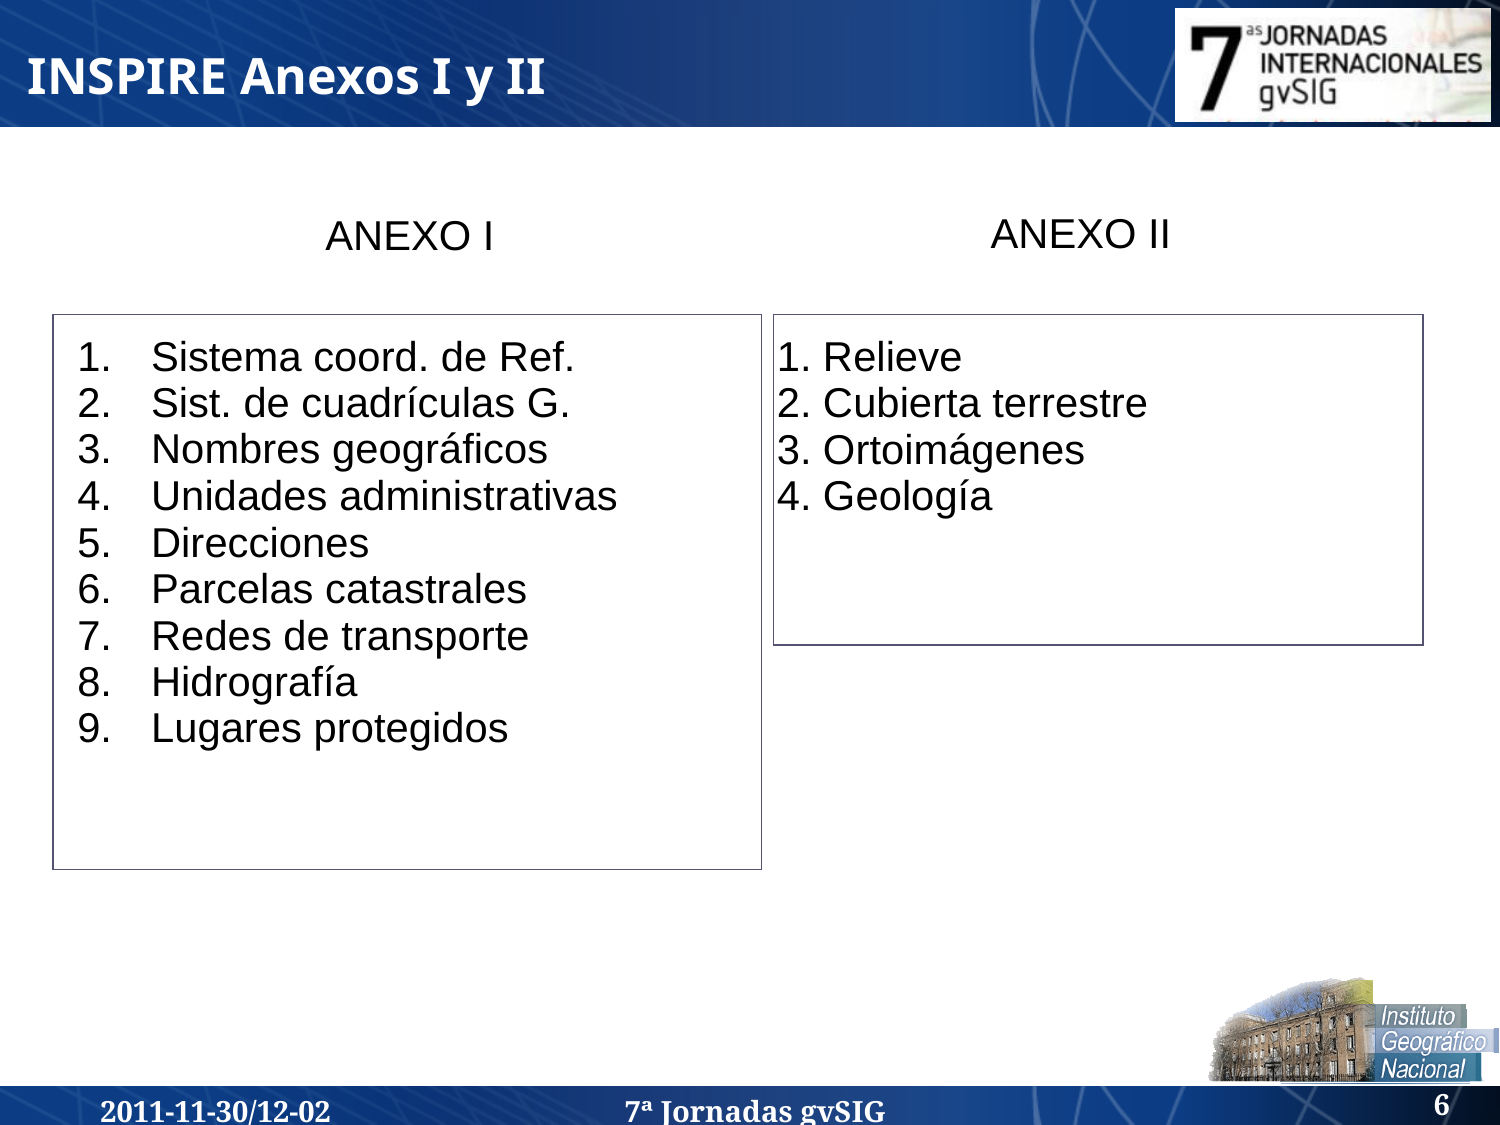

INSPIRE Anexos I y II
 ANEXO II
ANEXO I
1.	Sistema coord. de Ref.
2.	Sist. de cuadrículas G.
3.	Nombres geográficos
4.	Unidades administrativas
5.	Direcciones
6.	Parcelas catastrales
7.	Redes de transporte
8.	Hidrografía
9.	Lugares protegidos
1. Relieve
2. Cubierta terrestre
3. Ortoimágenes
4. Geología